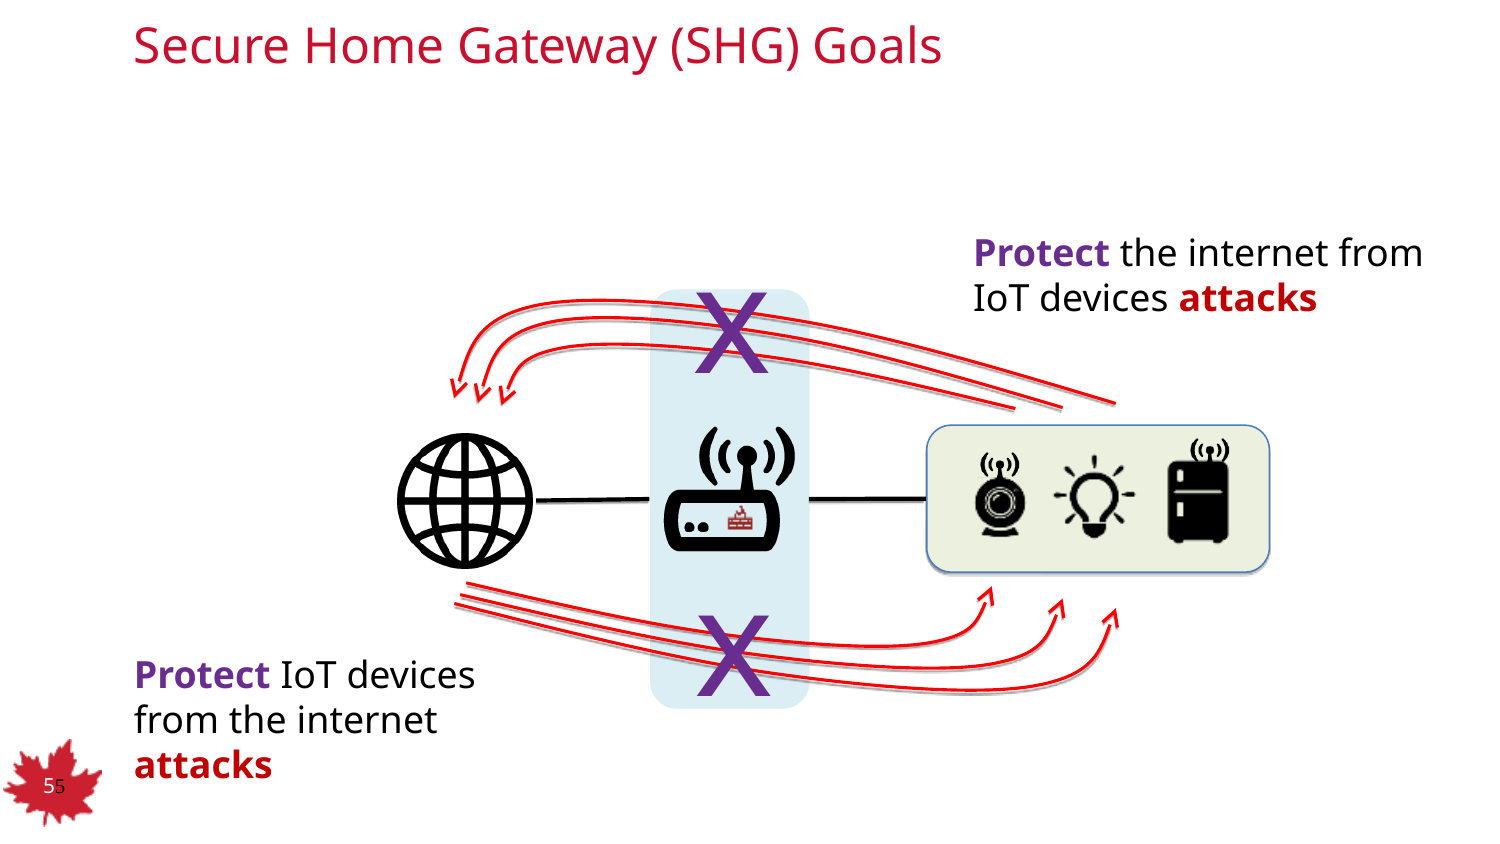

# Secure Home Gateway (SHG) Goals
x
Protect the internet from IoT devices attacks
x
Protect IoT devices from the internet attacks